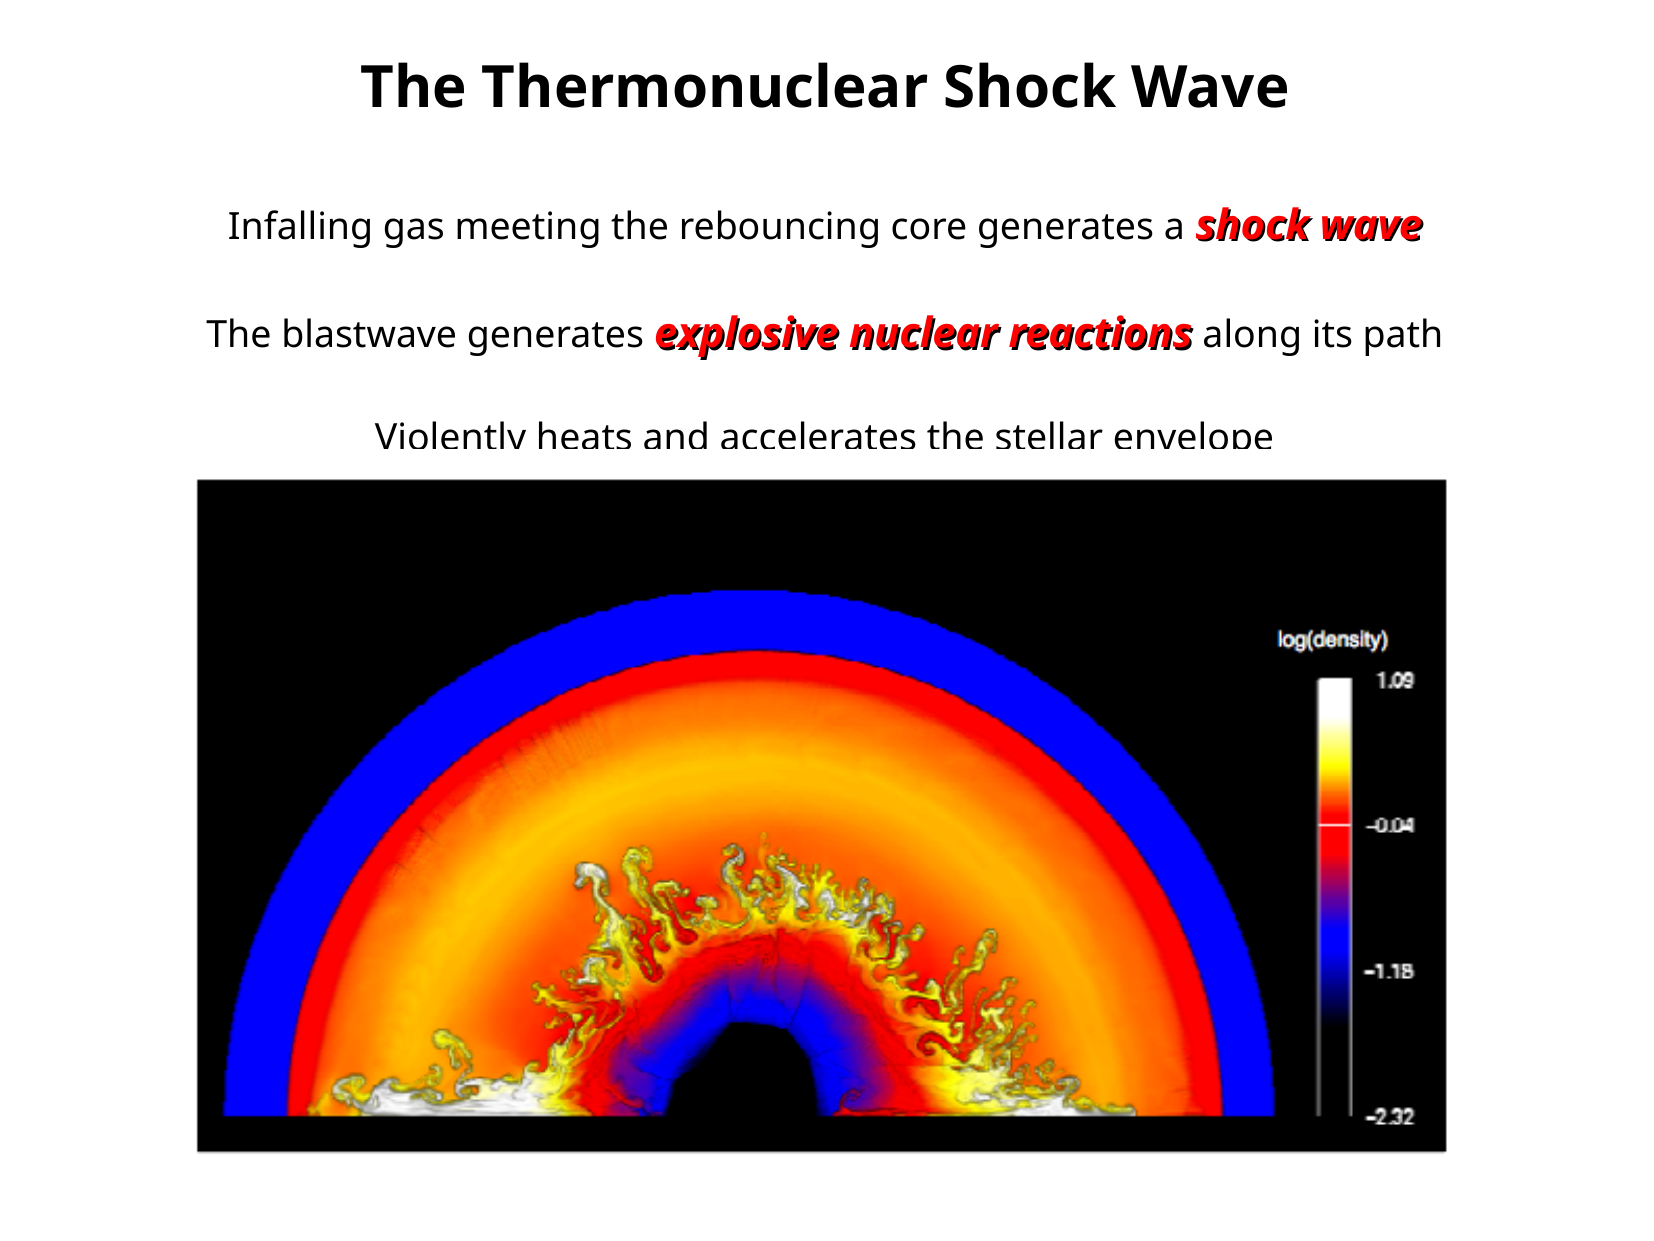

The Thermonuclear Shock Wave
Infalling gas meeting the rebouncing core generates a shock wave
The blastwave generates explosive nuclear reactions along its path
Violently heats and accelerates the stellar envelope